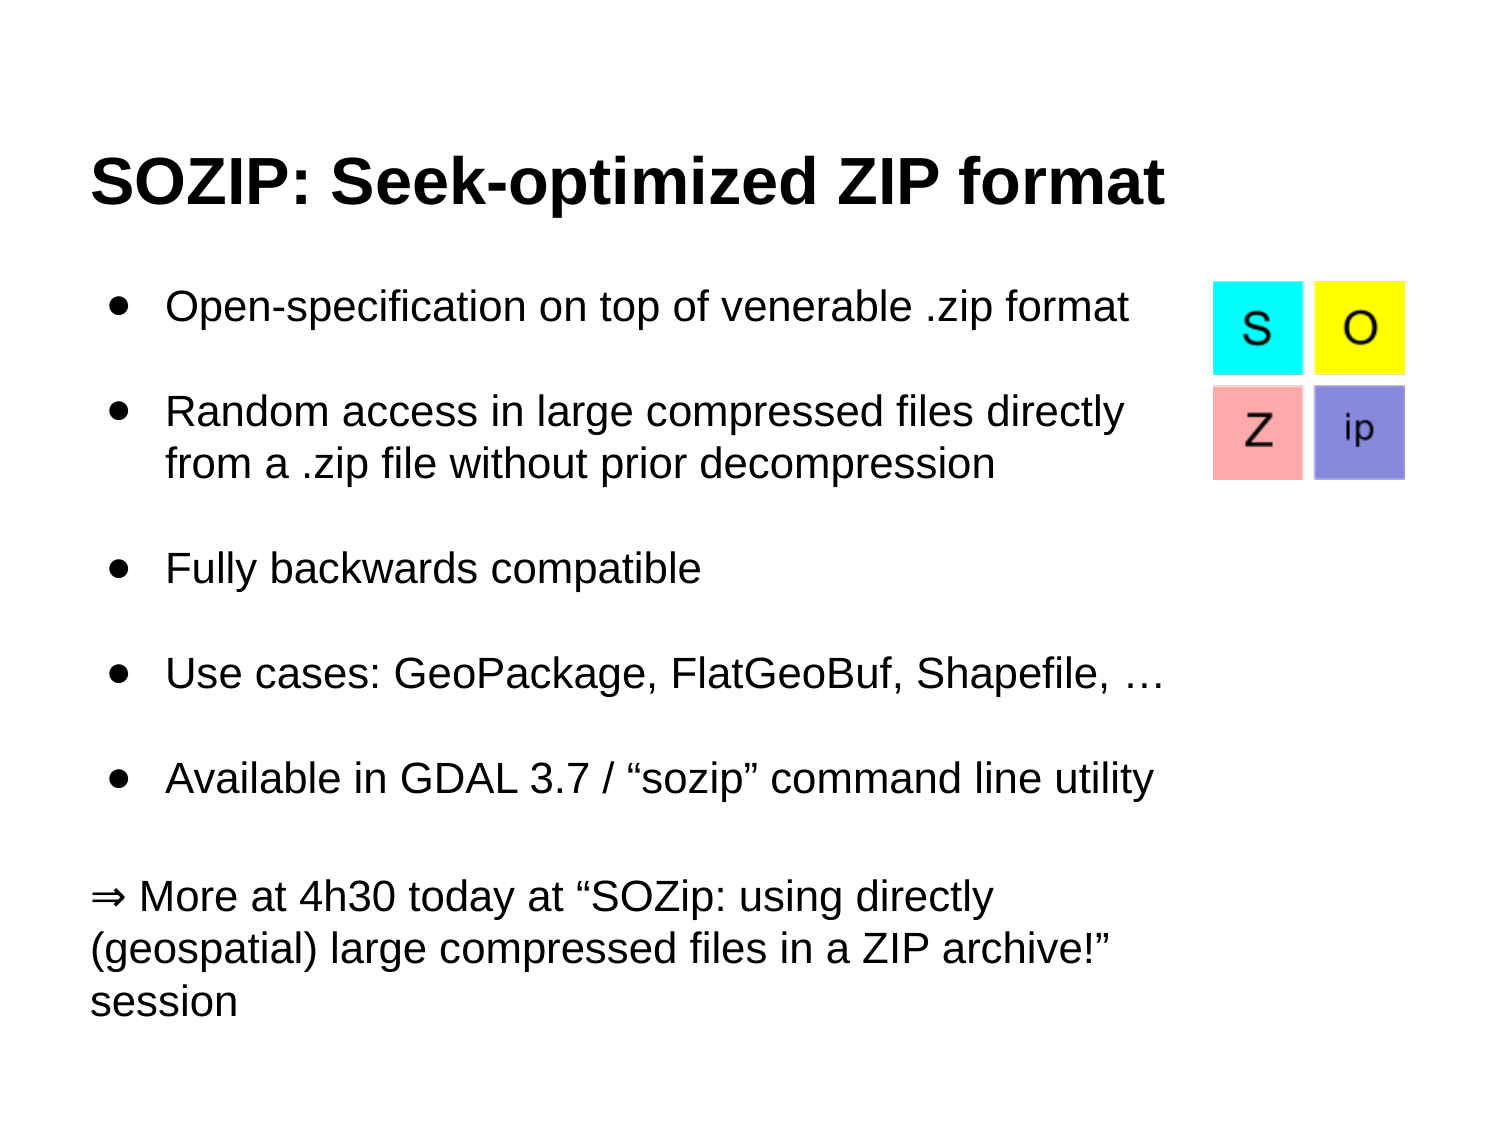

# SOZIP: Seek-optimized ZIP format
Open-specification on top of venerable .zip format
Random access in large compressed files directly from a .zip file without prior decompression
Fully backwards compatible
Use cases: GeoPackage, FlatGeoBuf, Shapefile, …
Available in GDAL 3.7 / “sozip” command line utility
⇒ More at 4h30 today at “SOZip: using directly (geospatial) large compressed files in a ZIP archive!” session